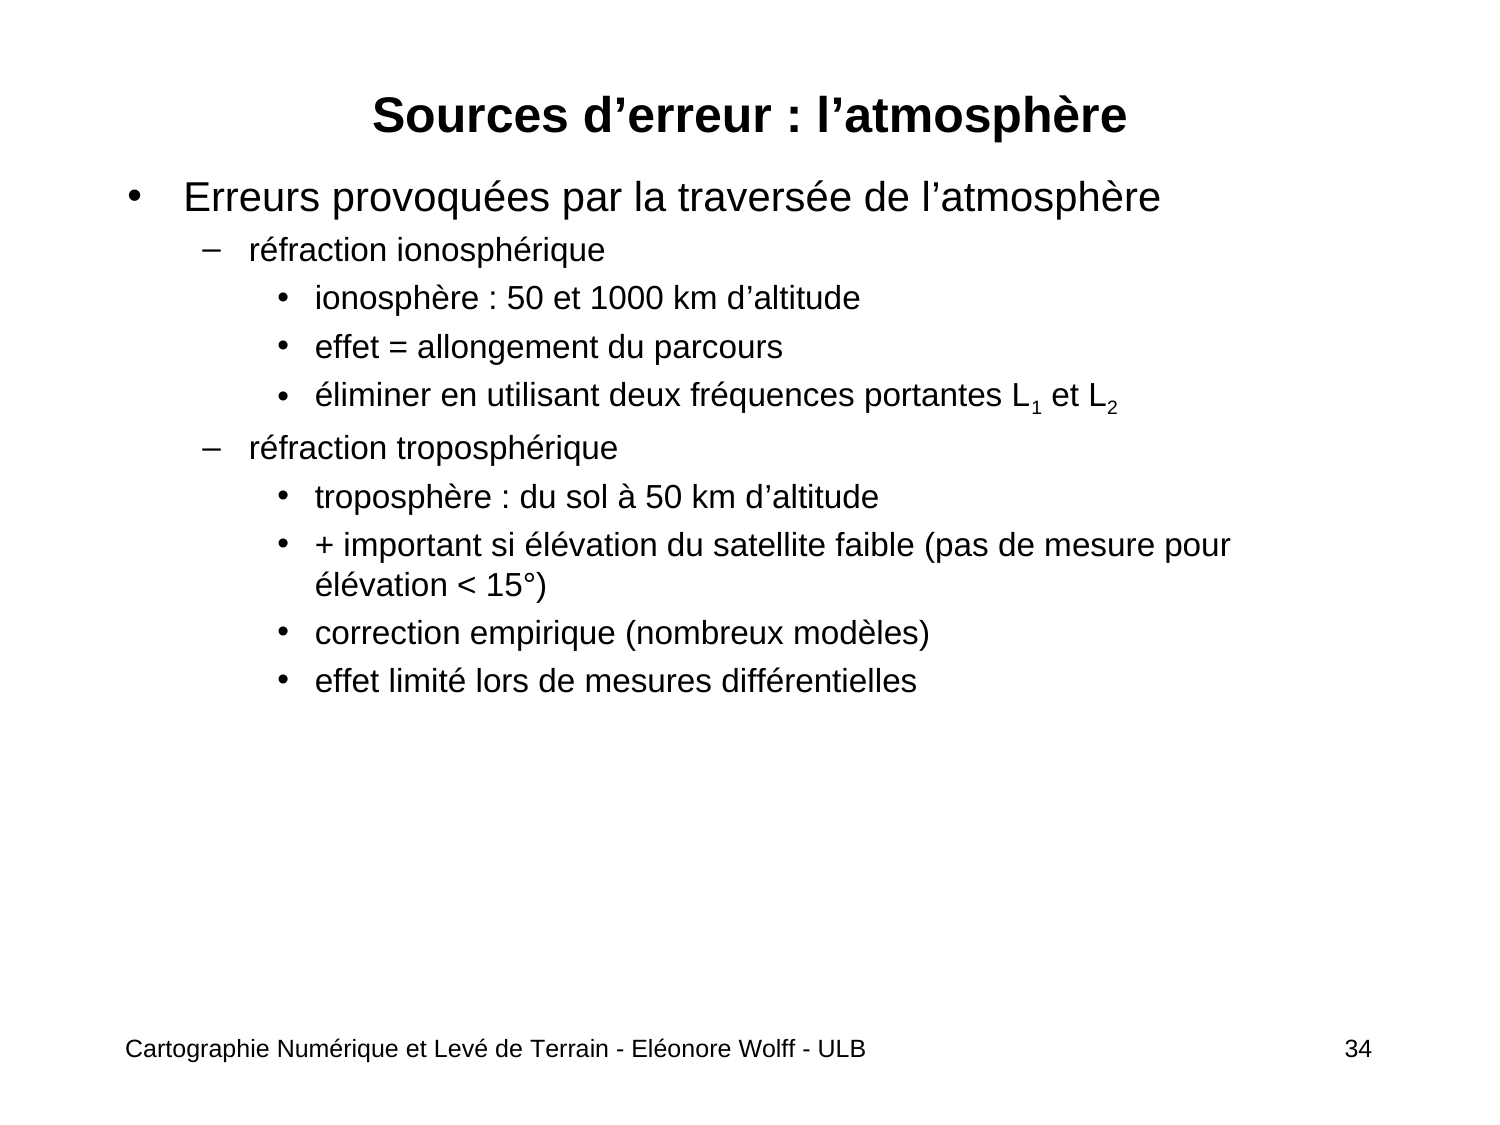

# Sources d’erreur : l’atmosphère
Erreurs provoquées par la traversée de l’atmosphère
réfraction ionosphérique
ionosphère : 50 et 1000 km d’altitude
effet = allongement du parcours
éliminer en utilisant deux fréquences portantes L1 et L2
réfraction troposphérique
troposphère : du sol à 50 km d’altitude
+ important si élévation du satellite faible (pas de mesure pour élévation < 15°)‏
correction empirique (nombreux modèles)‏
effet limité lors de mesures différentielles
Cartographie Numérique et Levé de Terrain - Eléonore Wolff - ULB